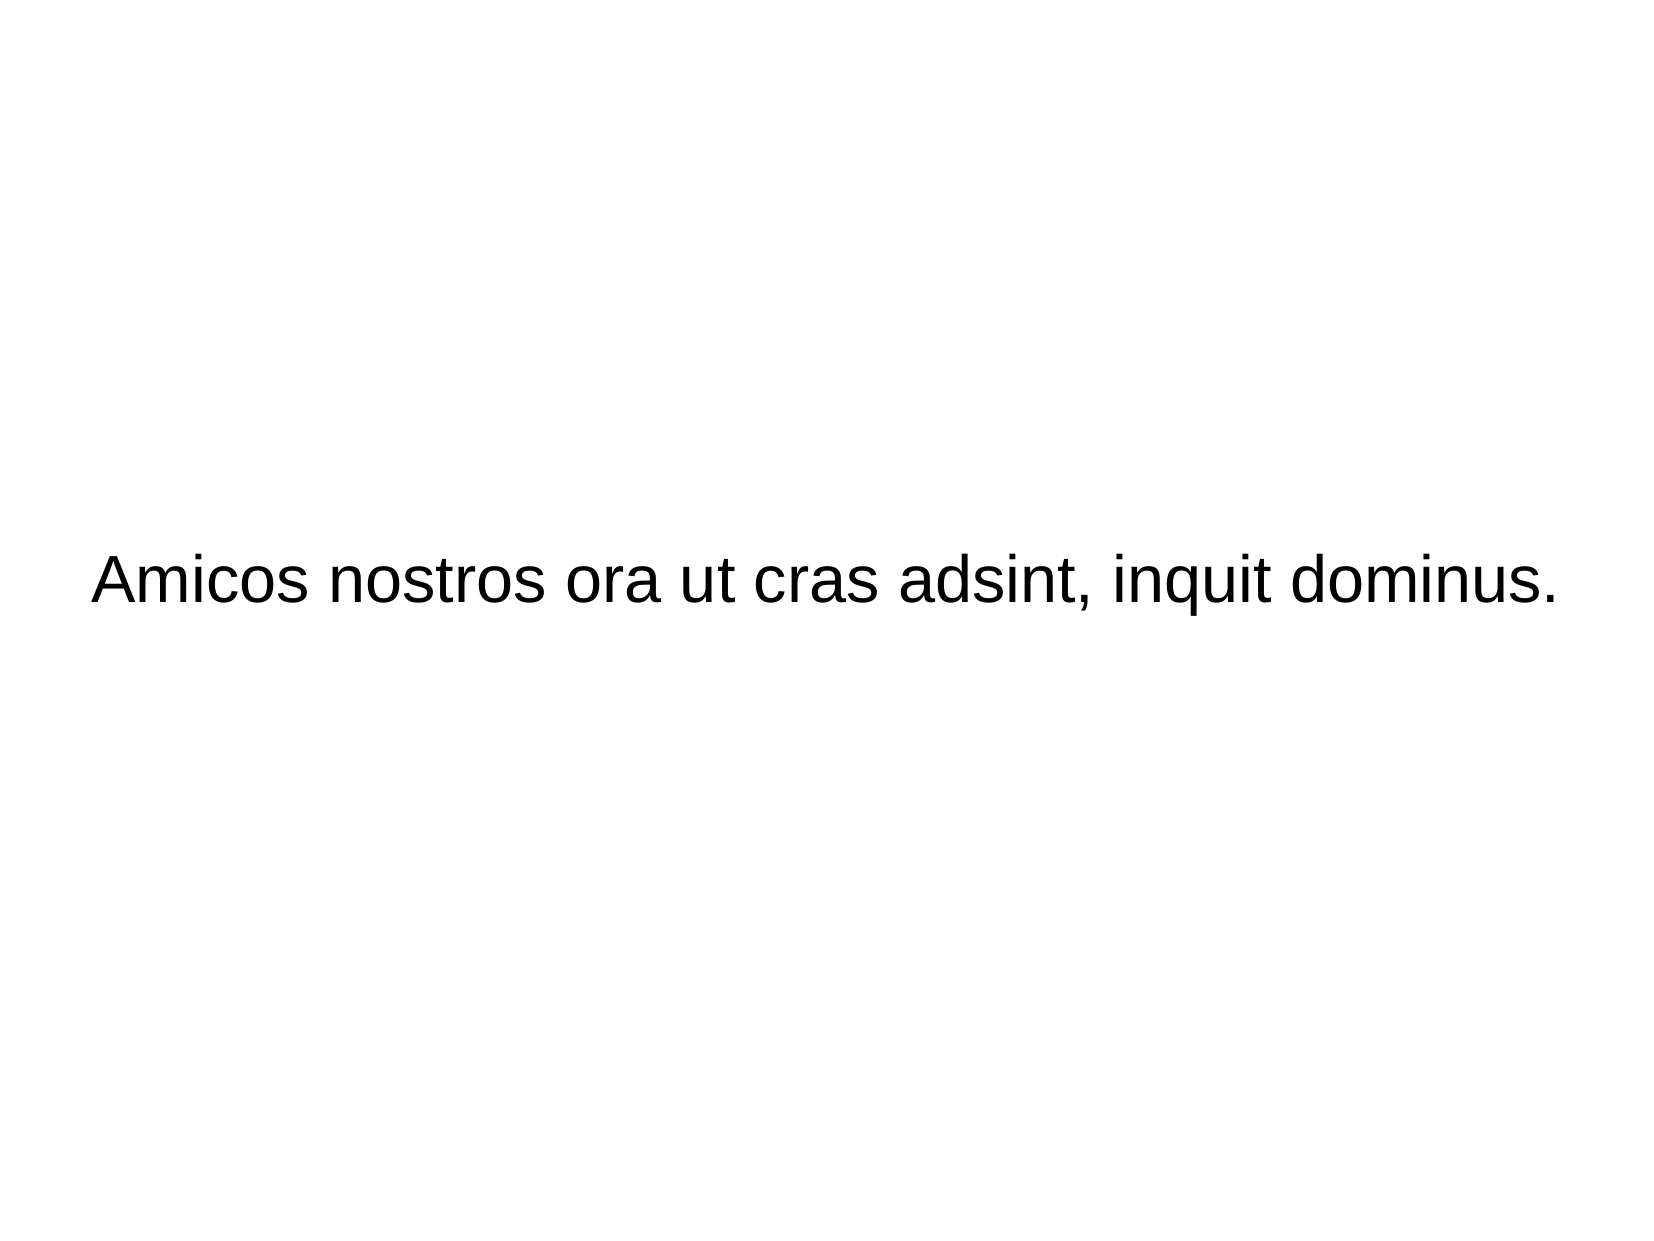

# Amicos nostros ora ut cras adsint, inquit dominus.